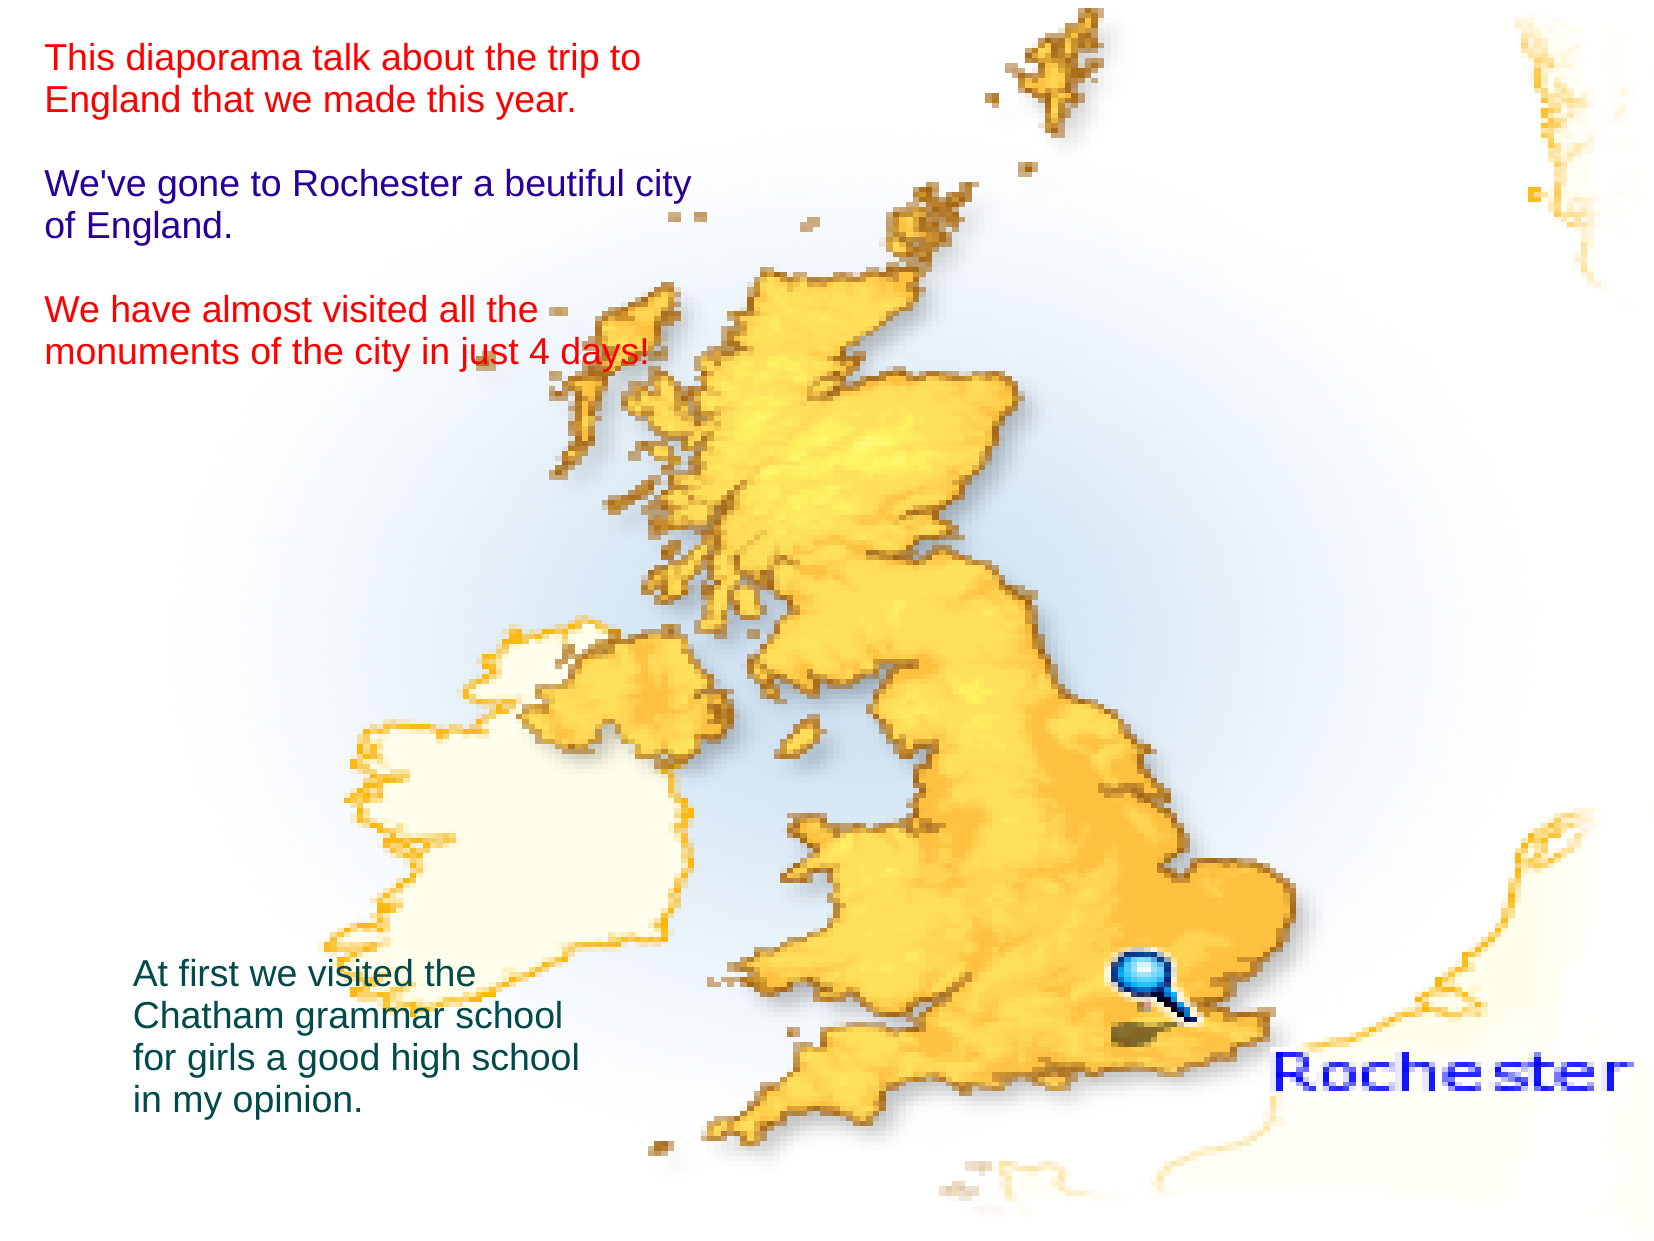

This diaporama talk about the trip to England that we made this year.
We've gone to Rochester a beutiful city of England.
We have almost visited all the monuments of the city in just 4 days!
At first we visited the Chatham grammar school for girls a good high school in my opinion.